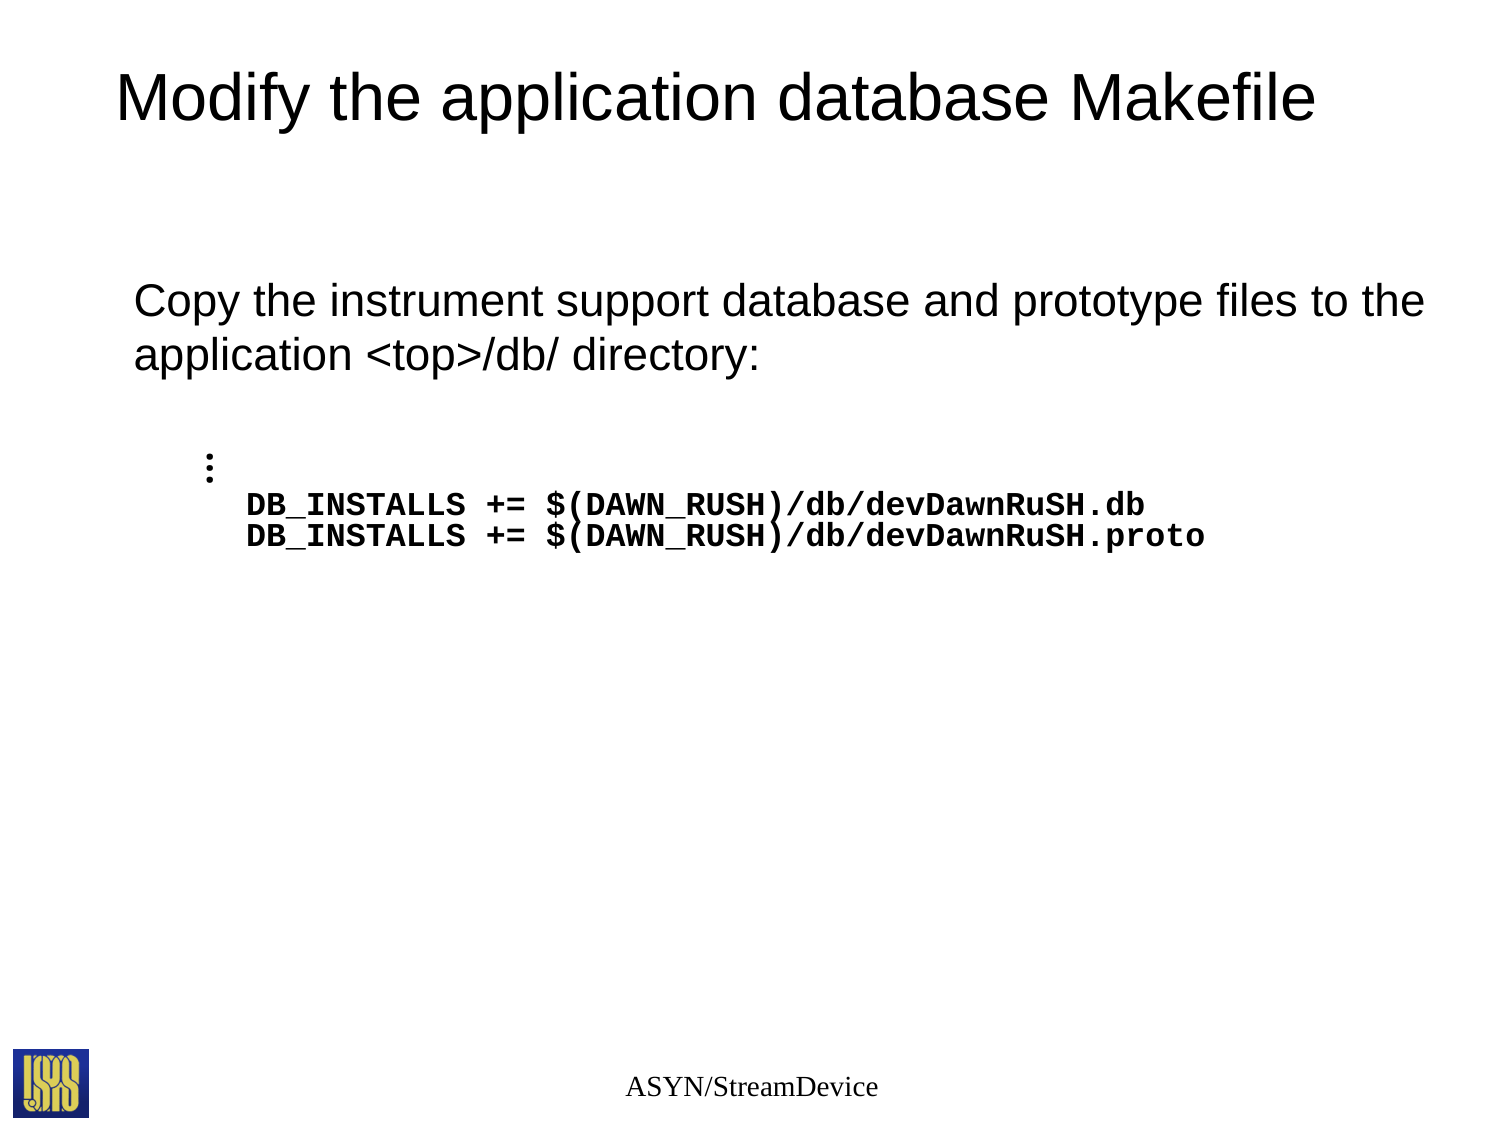

# Modify the application database Makefile
Copy the instrument support database and prototype files to the application <top>/db/ directory:
⁝
DB_INSTALLS += $(DAWN_RUSH)/db/devDawnRuSH.db
DB_INSTALLS += $(DAWN_RUSH)/db/devDawnRuSH.proto